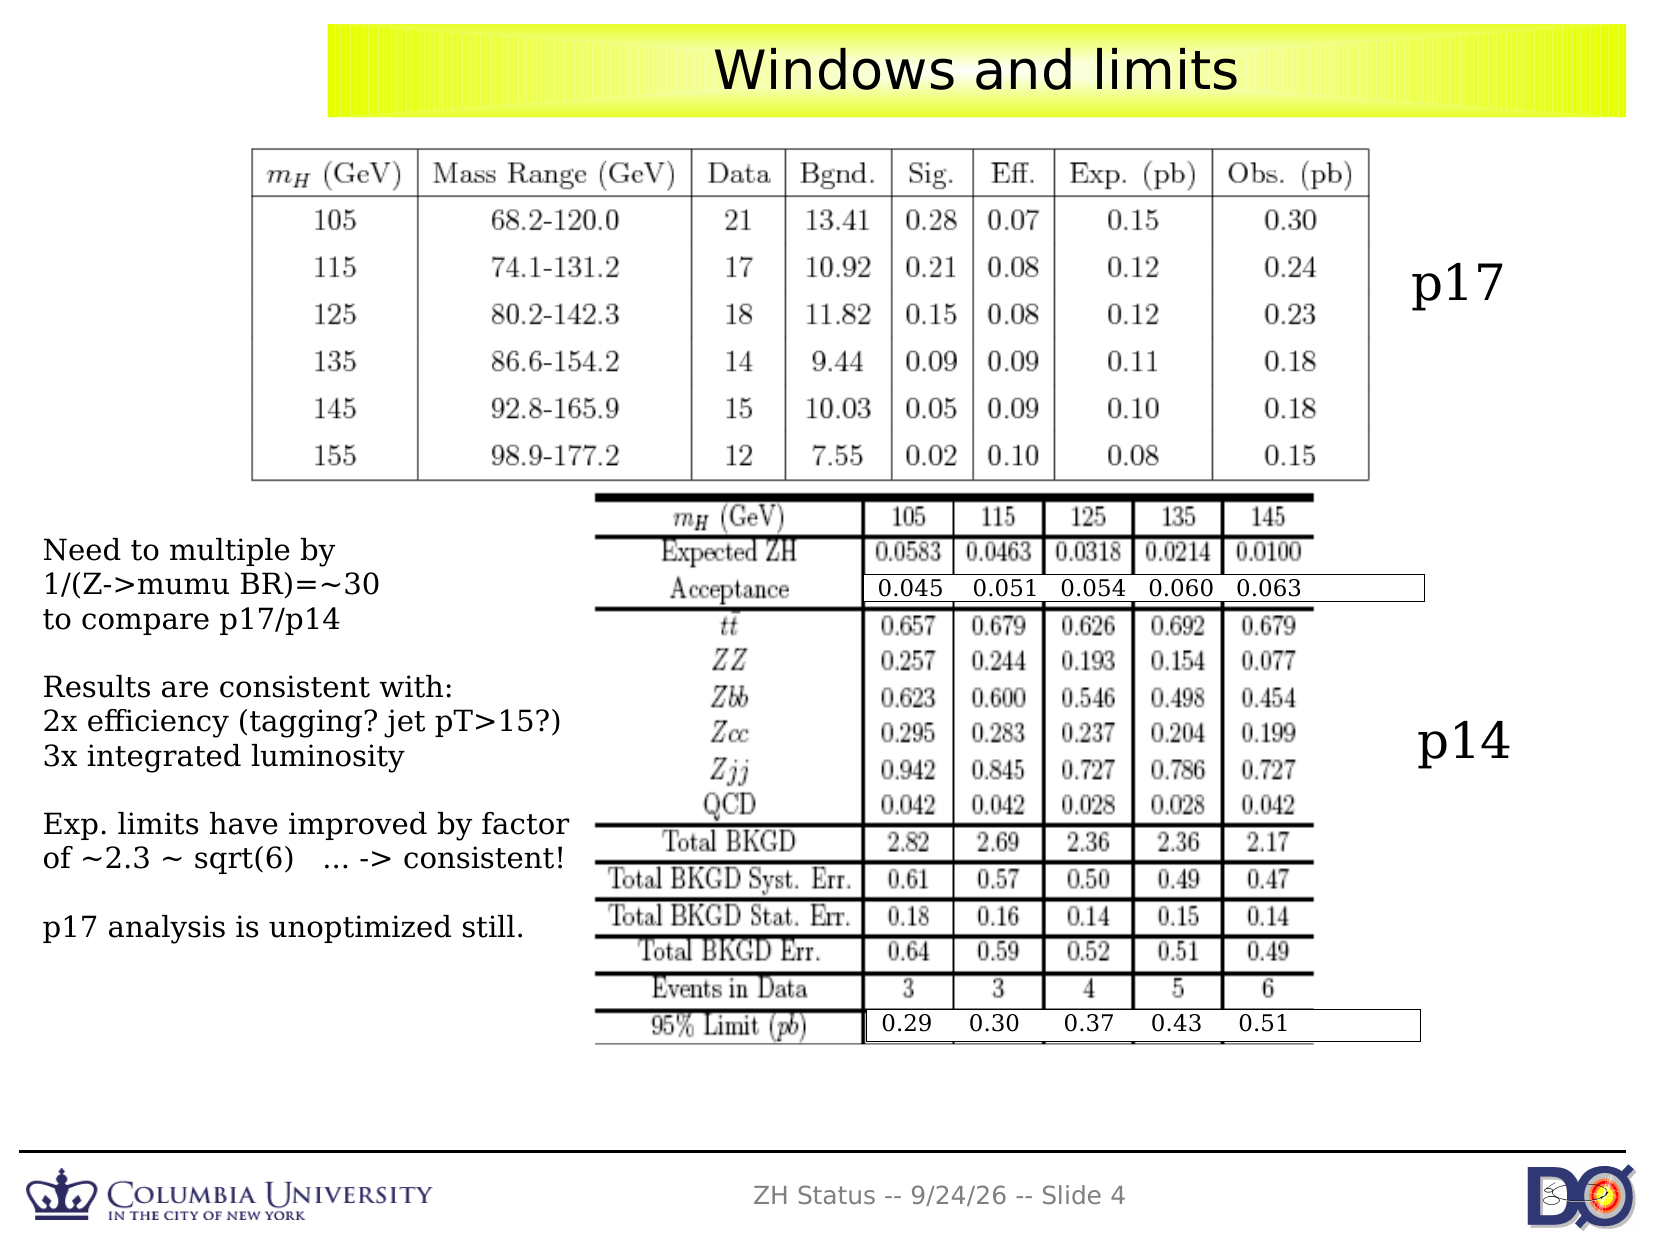

# Windows and limits
p17
Need to multiple by
1/(Z->mumu BR)=~30
to compare p17/p14
Results are consistent with:
2x efficiency (tagging? jet pT>15?)
3x integrated luminosity
Exp. limits have improved by factor
of ~2.3 ~ sqrt(6) ... -> consistent!
p17 analysis is unoptimized still.
 0.045 0.051 0.054 0.060 0.063
p14
 0.29 0.30 0.37 0.43 0.51